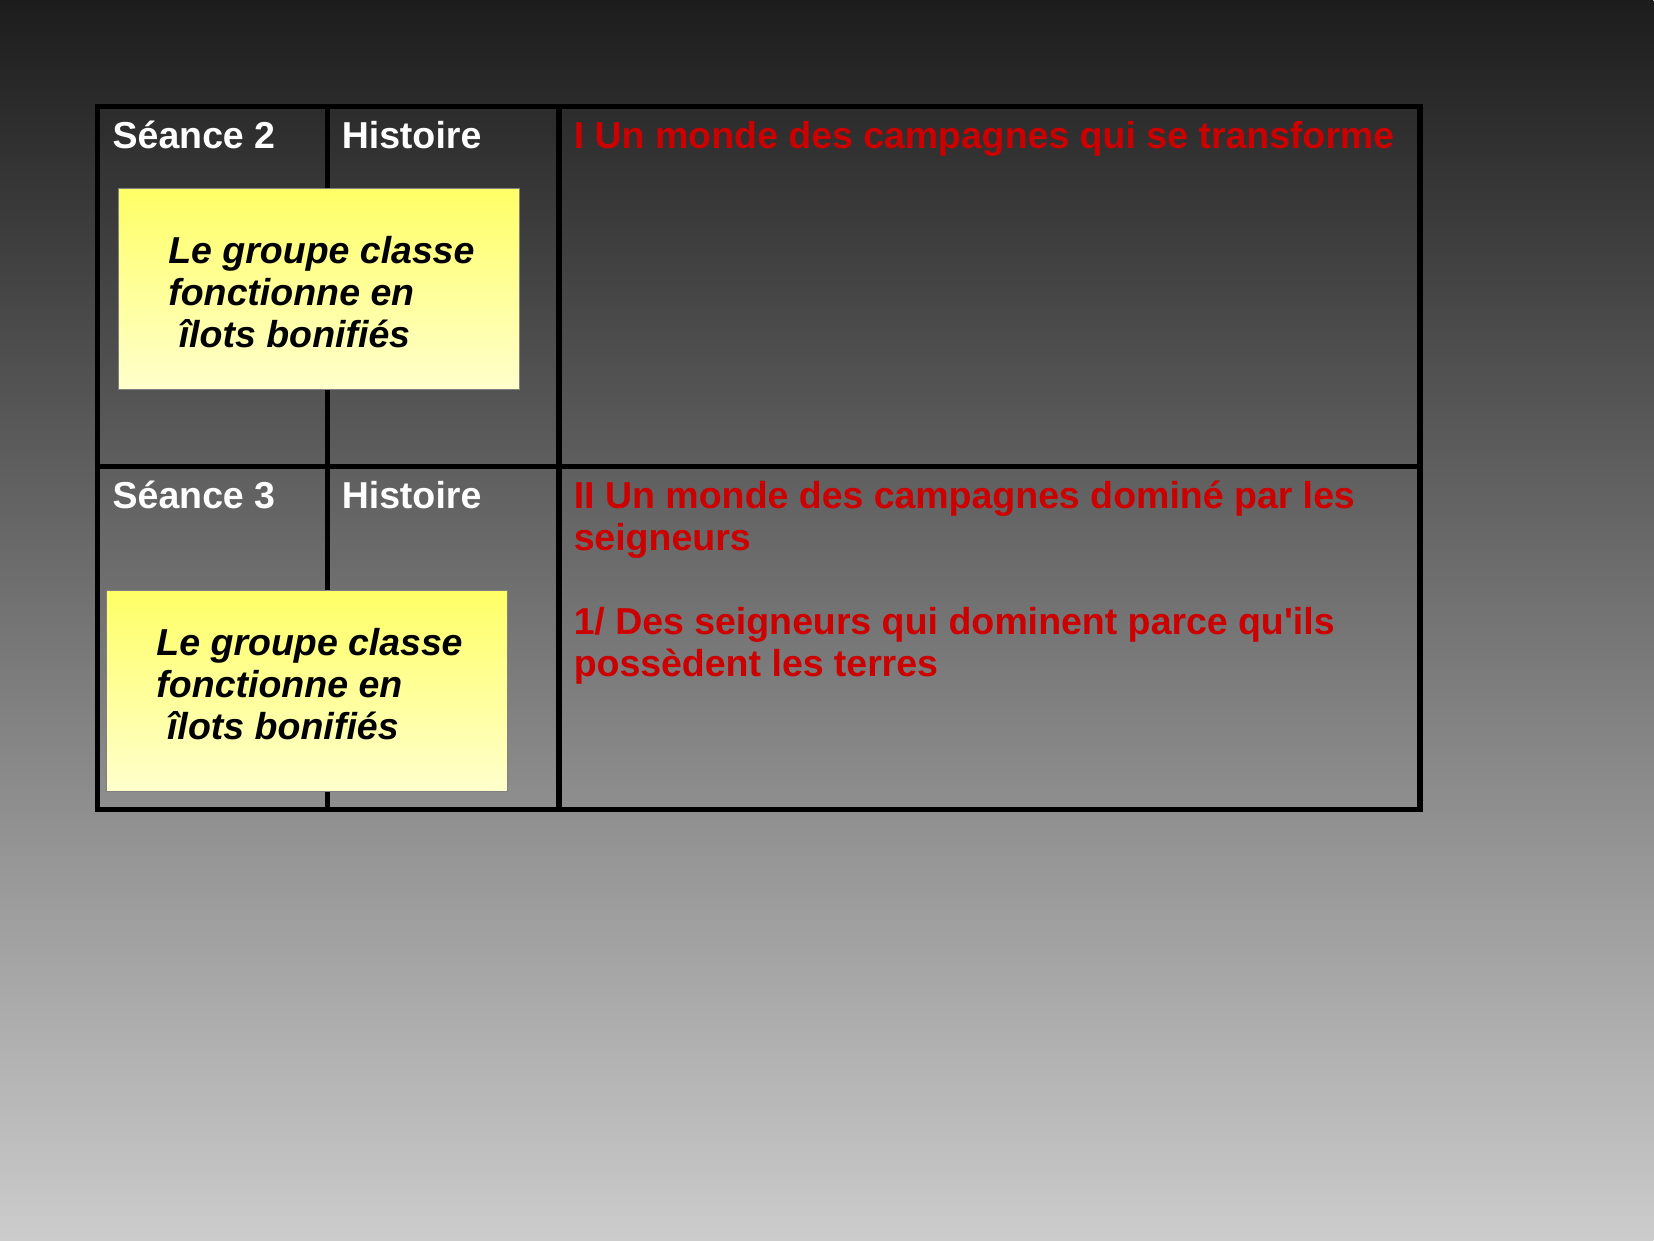

| Séance 2 | Histoire | I Un monde des campagnes qui se transforme |
| --- | --- | --- |
| Séance 3 | Histoire | II Un monde des campagnes dominé par les seigneurs 1/ Des seigneurs qui dominent parce qu'ils possèdent les terres |
Le groupe classe fonctionne en
 îlots bonifiés
Le groupe classe fonctionne en
 îlots bonifiés